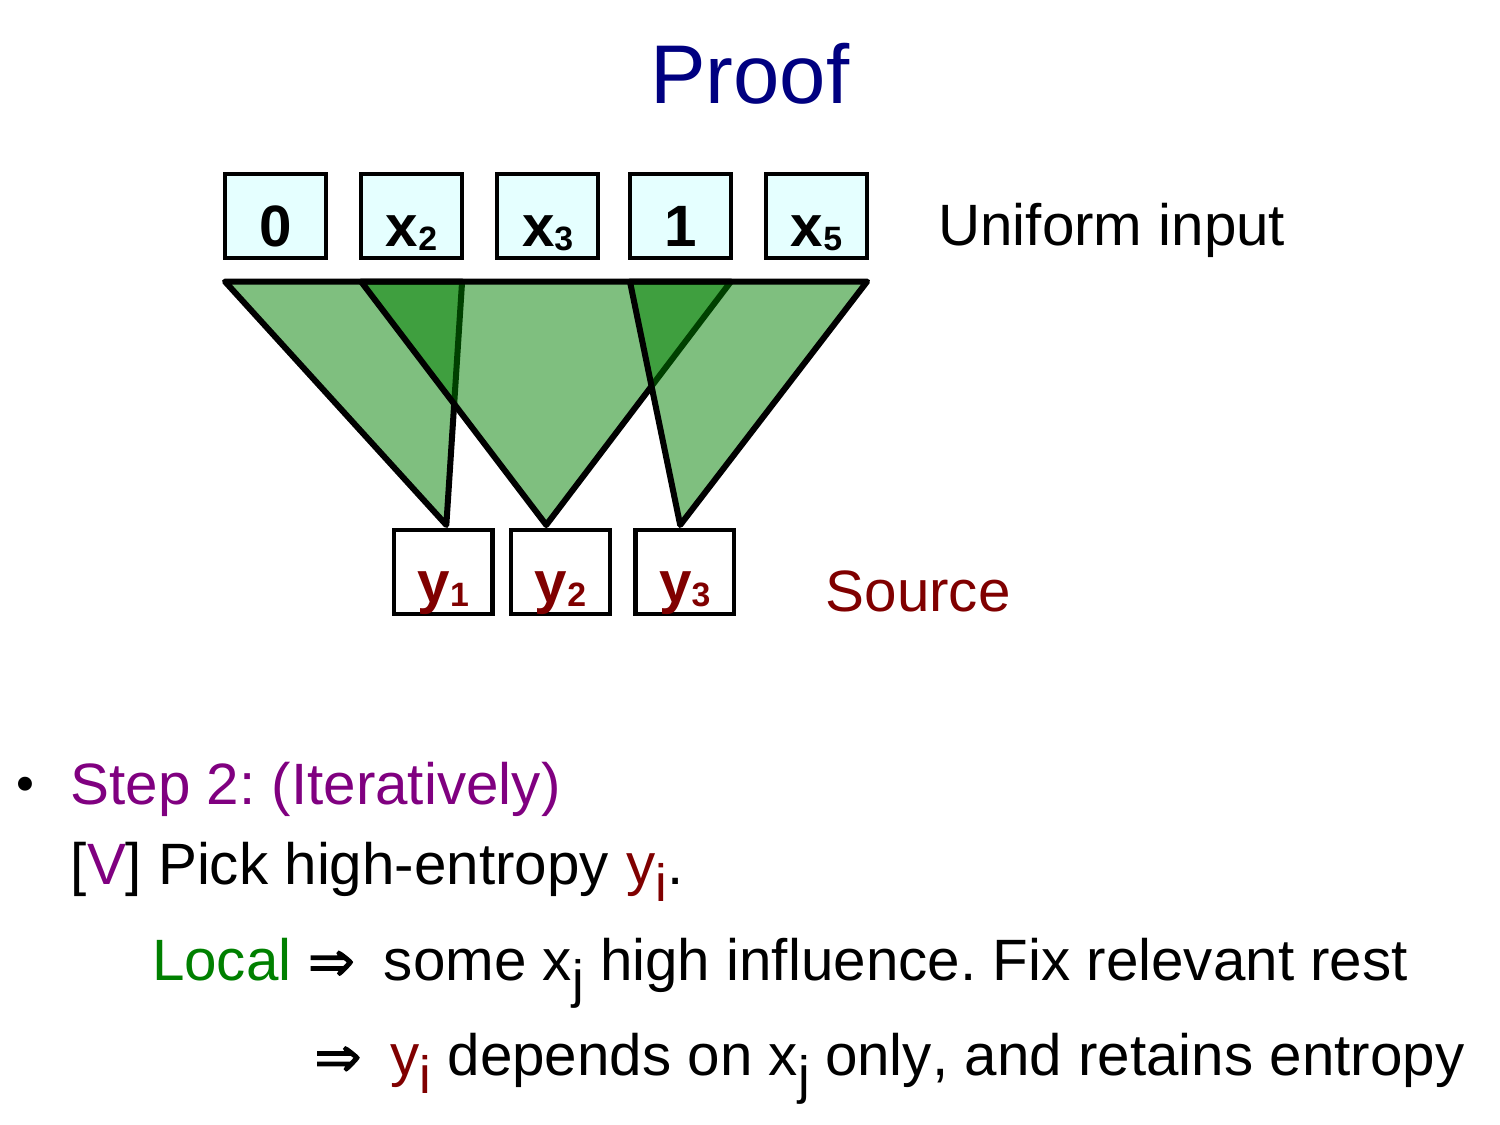

Proof
0
x2
x3
1
x5
Uniform input
# Step 2: (Iteratively)
[V] Pick high-entropy yi.
 Local  some xj high influence. Fix relevant rest
  yi depends on xj only, and retains entropy
y1
y2
y3
Source